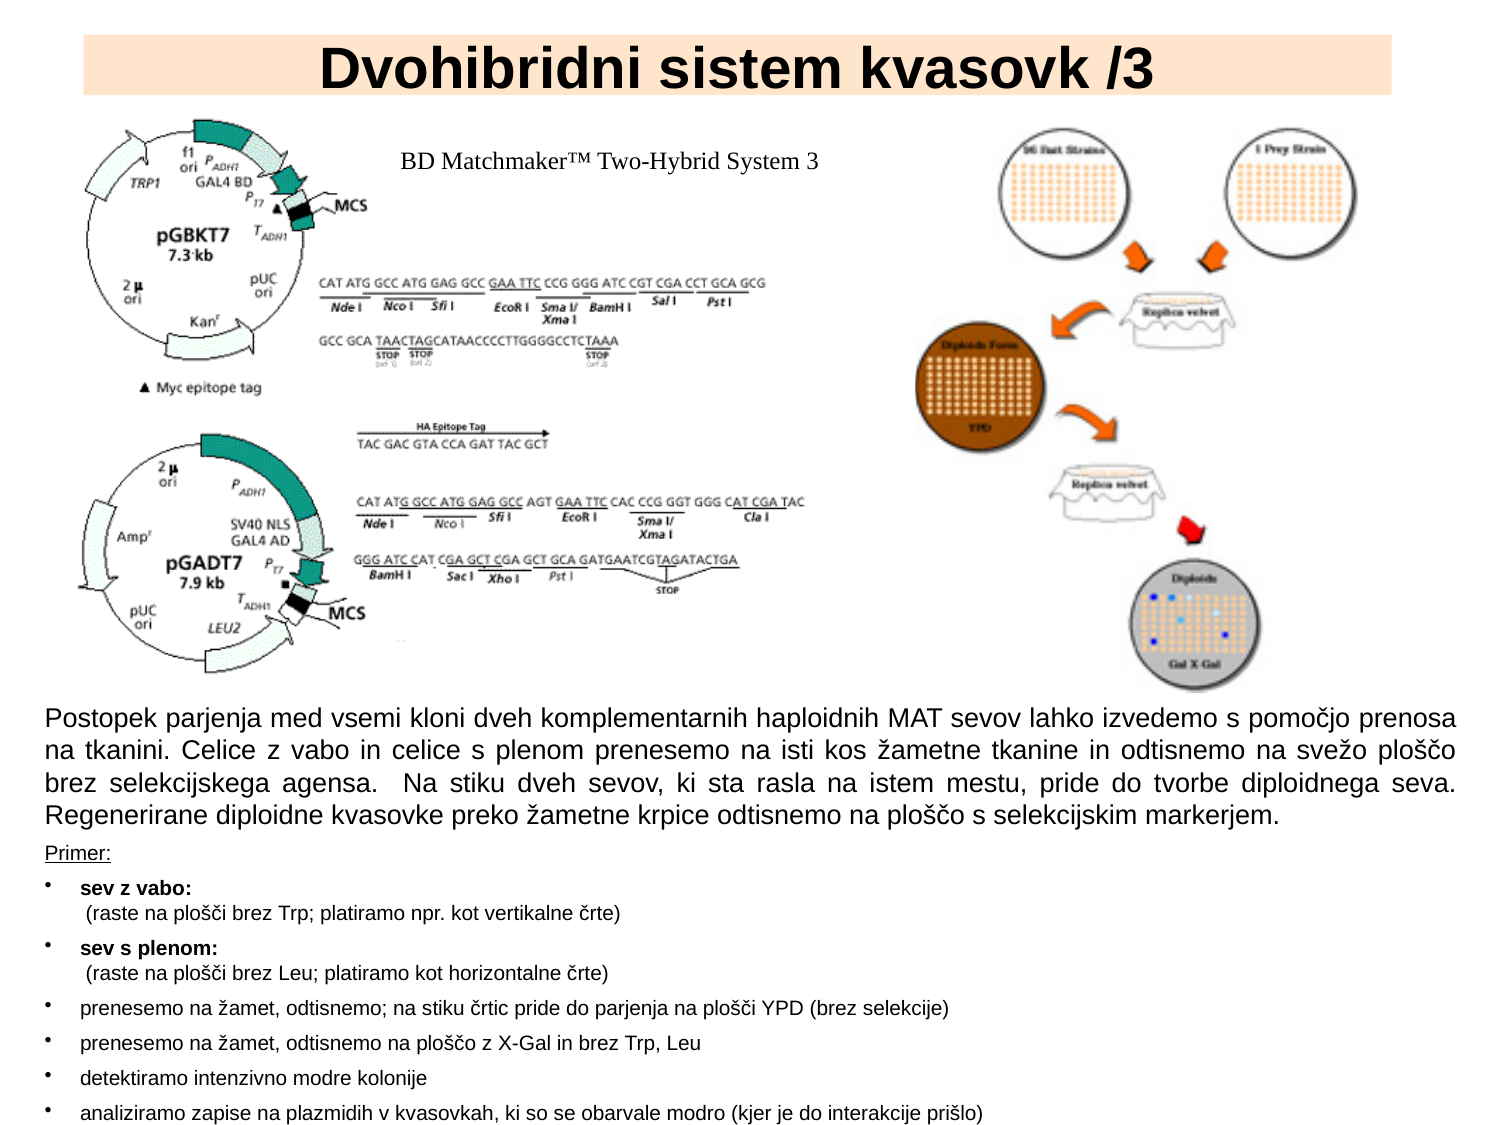

Dvohibridni sistem kvasovk /3
BD Matchmaker™ Two-Hybrid System 3
Postopek parjenja med vsemi kloni dveh komplementarnih haploidnih MAT sevov lahko izvedemo s pomočjo prenosa na tkanini. Celice z vabo in celice s plenom prenesemo na isti kos žametne tkanine in odtisnemo na svežo ploščo brez selekcijskega agensa. Na stiku dveh sevov, ki sta rasla na istem mestu, pride do tvorbe diploidnega seva.
Regenerirane diploidne kvasovke preko žametne krpice odtisnemo na ploščo s selekcijskim markerjem.
Primer:
sev z vabo:
 (raste na plošči brez Trp; platiramo npr. kot vertikalne črte)
sev s plenom:
 (raste na plošči brez Leu; platiramo kot horizontalne črte)
prenesemo na žamet, odtisnemo; na stiku črtic pride do parjenja na plošči YPD (brez selekcije)
prenesemo na žamet, odtisnemo na ploščo z X-Gal in brez Trp, Leu
detektiramo intenzivno modre kolonije
analiziramo zapise na plazmidih v kvasovkah, ki so se obarvale modro (kjer je do interakcije prišlo)